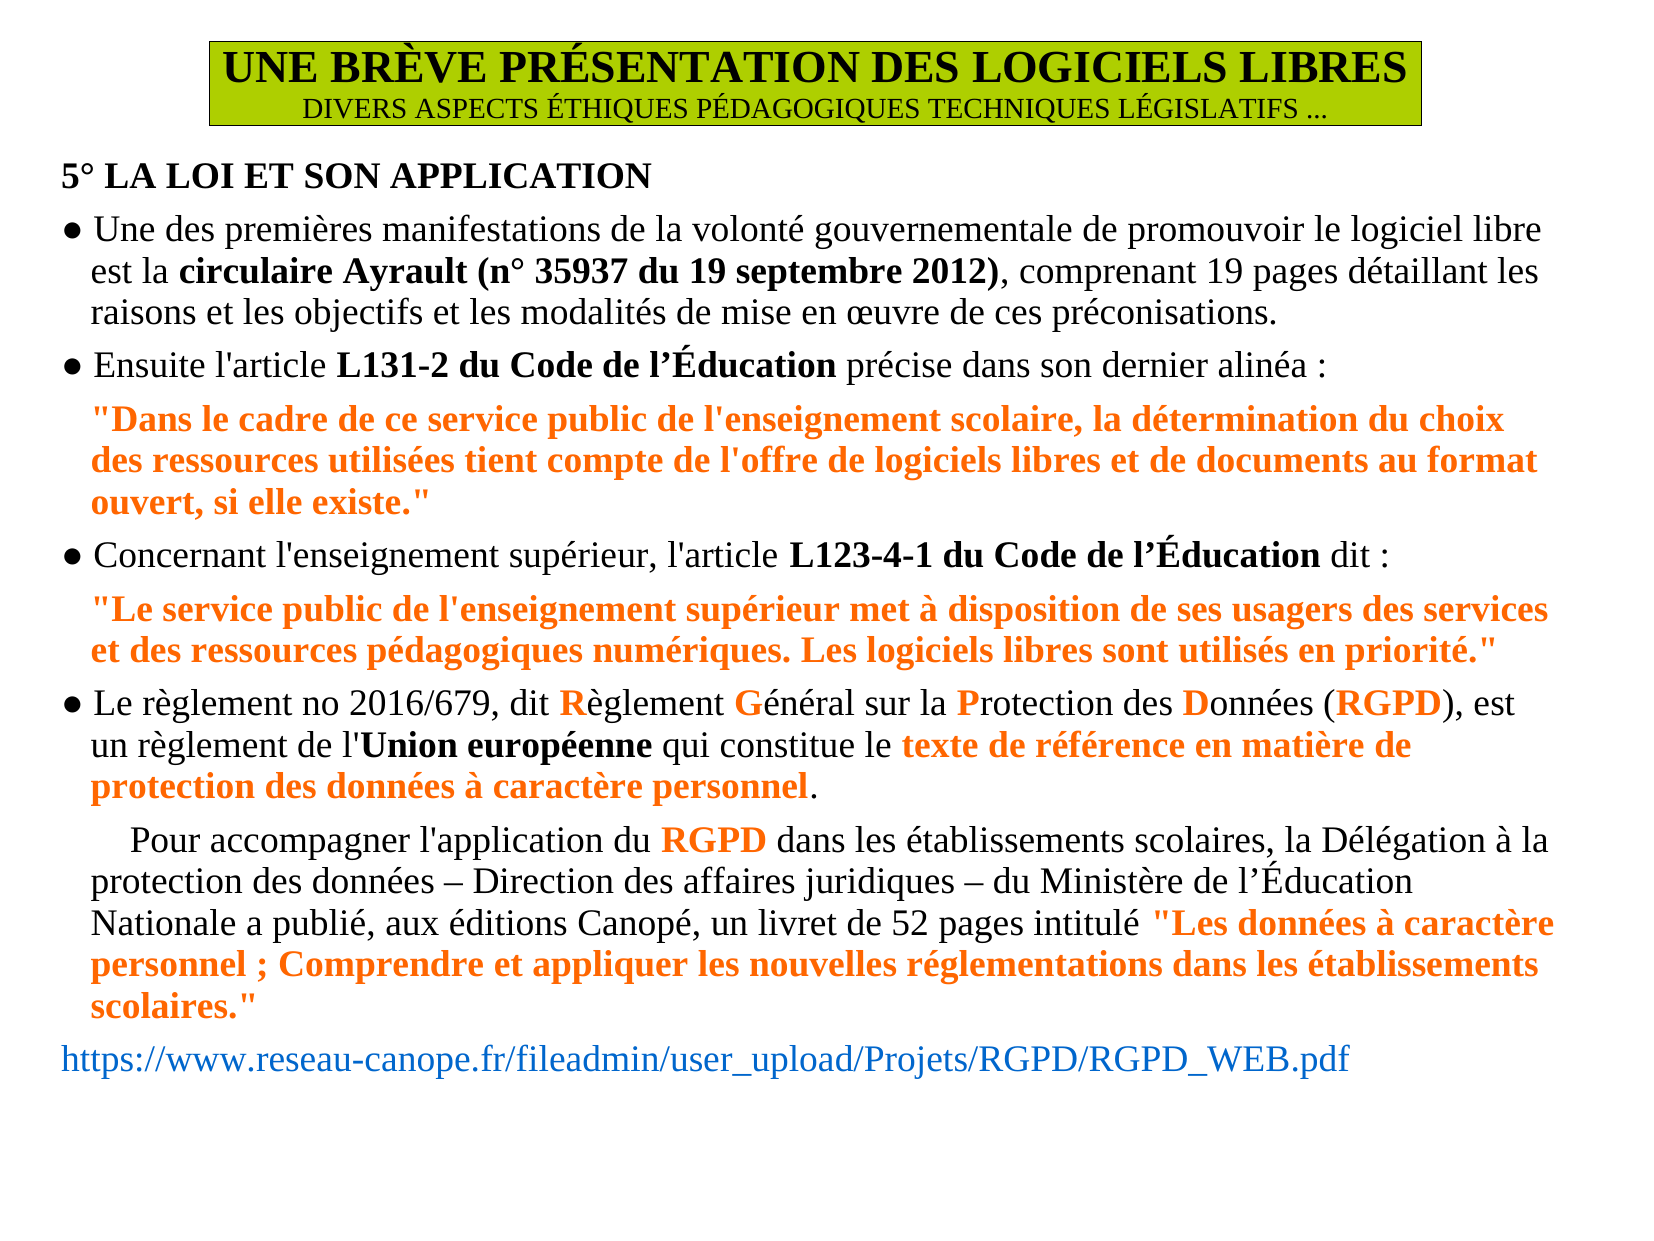

UNE BRÈVE PRÉSENTATION DES LOGICIELS LIBRES
DIVERS ASPECTS ÉTHIQUES PÉDAGOGIQUES TECHNIQUES LÉGISLATIFS ...
5° LA LOI ET SON APPLICATION
● Une des premières manifestations de la volonté gouvernementale de promouvoir le logiciel libre est la circulaire Ayrault (n° 35937 du 19 septembre 2012), comprenant 19 pages détaillant les raisons et les objectifs et les modalités de mise en œuvre de ces préconisations.
● Ensuite l'article L131-2 du Code de l’Éducation précise dans son dernier alinéa :
"Dans le cadre de ce service public de l'enseignement scolaire, la détermination du choix des ressources utilisées tient compte de l'offre de logiciels libres et de documents au format ouvert, si elle existe."
● Concernant l'enseignement supérieur, l'article L123-4-1 du Code de l’Éducation dit :
"Le service public de l'enseignement supérieur met à disposition de ses usagers des services et des ressources pédagogiques numériques. Les logiciels libres sont utilisés en priorité."
● Le règlement no 2016/679, dit Règlement Général sur la Protection des Données (RGPD), est un règlement de l'Union européenne qui constitue le texte de référence en matière de protection des données à caractère personnel.
 Pour accompagner l'application du RGPD dans les établissements scolaires, la Délégation à la protection des données – Direction des affaires juridiques – du Ministère de l’Éducation Nationale a publié, aux éditions Canopé, un livret de 52 pages intitulé "Les données à caractère personnel ; Comprendre et appliquer les nouvelles réglementations dans les établissements scolaires."
https://www.reseau-canope.fr/fileadmin/user_upload/Projets/RGPD/RGPD_WEB.pdf